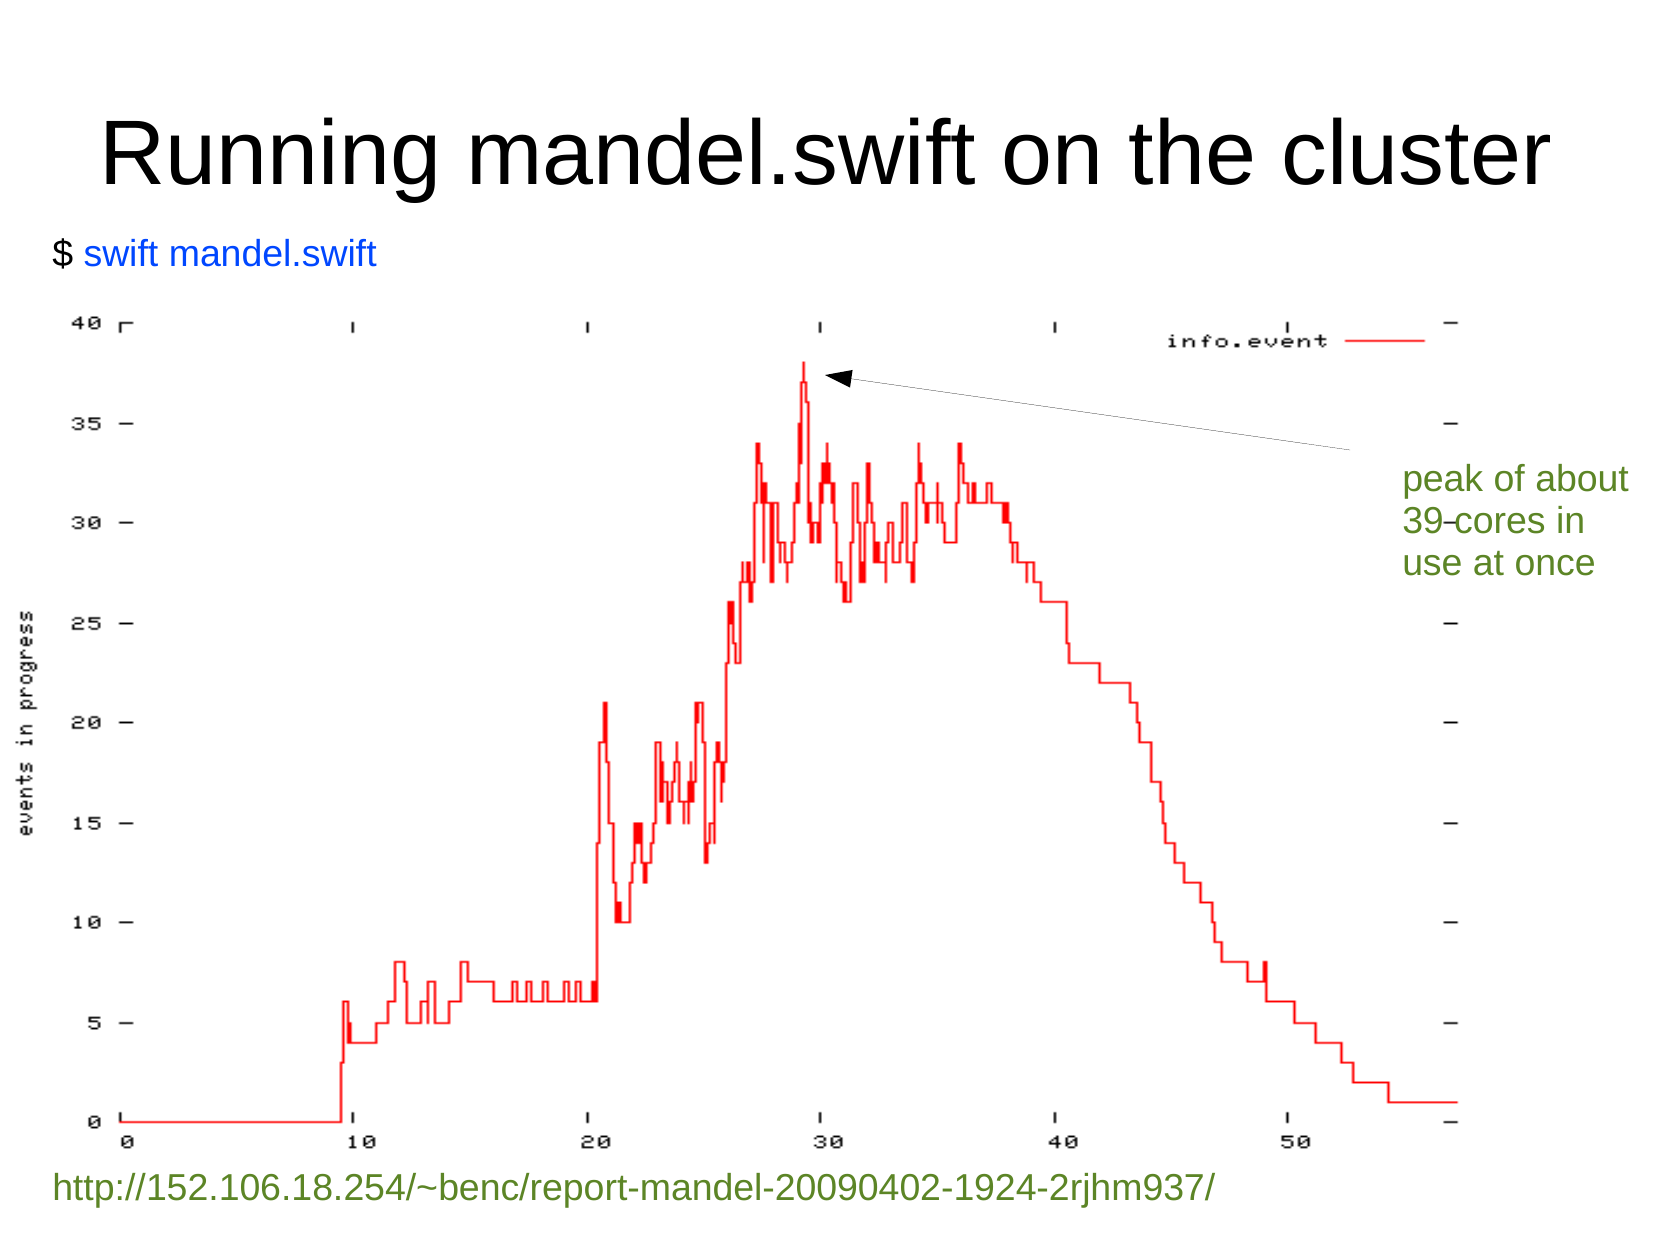

# Running mandel.swift on the cluster
$ swift mandel.swift
peak of about 39 cores in use at once
http://152.106.18.254/~benc/report-mandel-20090402-1924-2rjhm937/